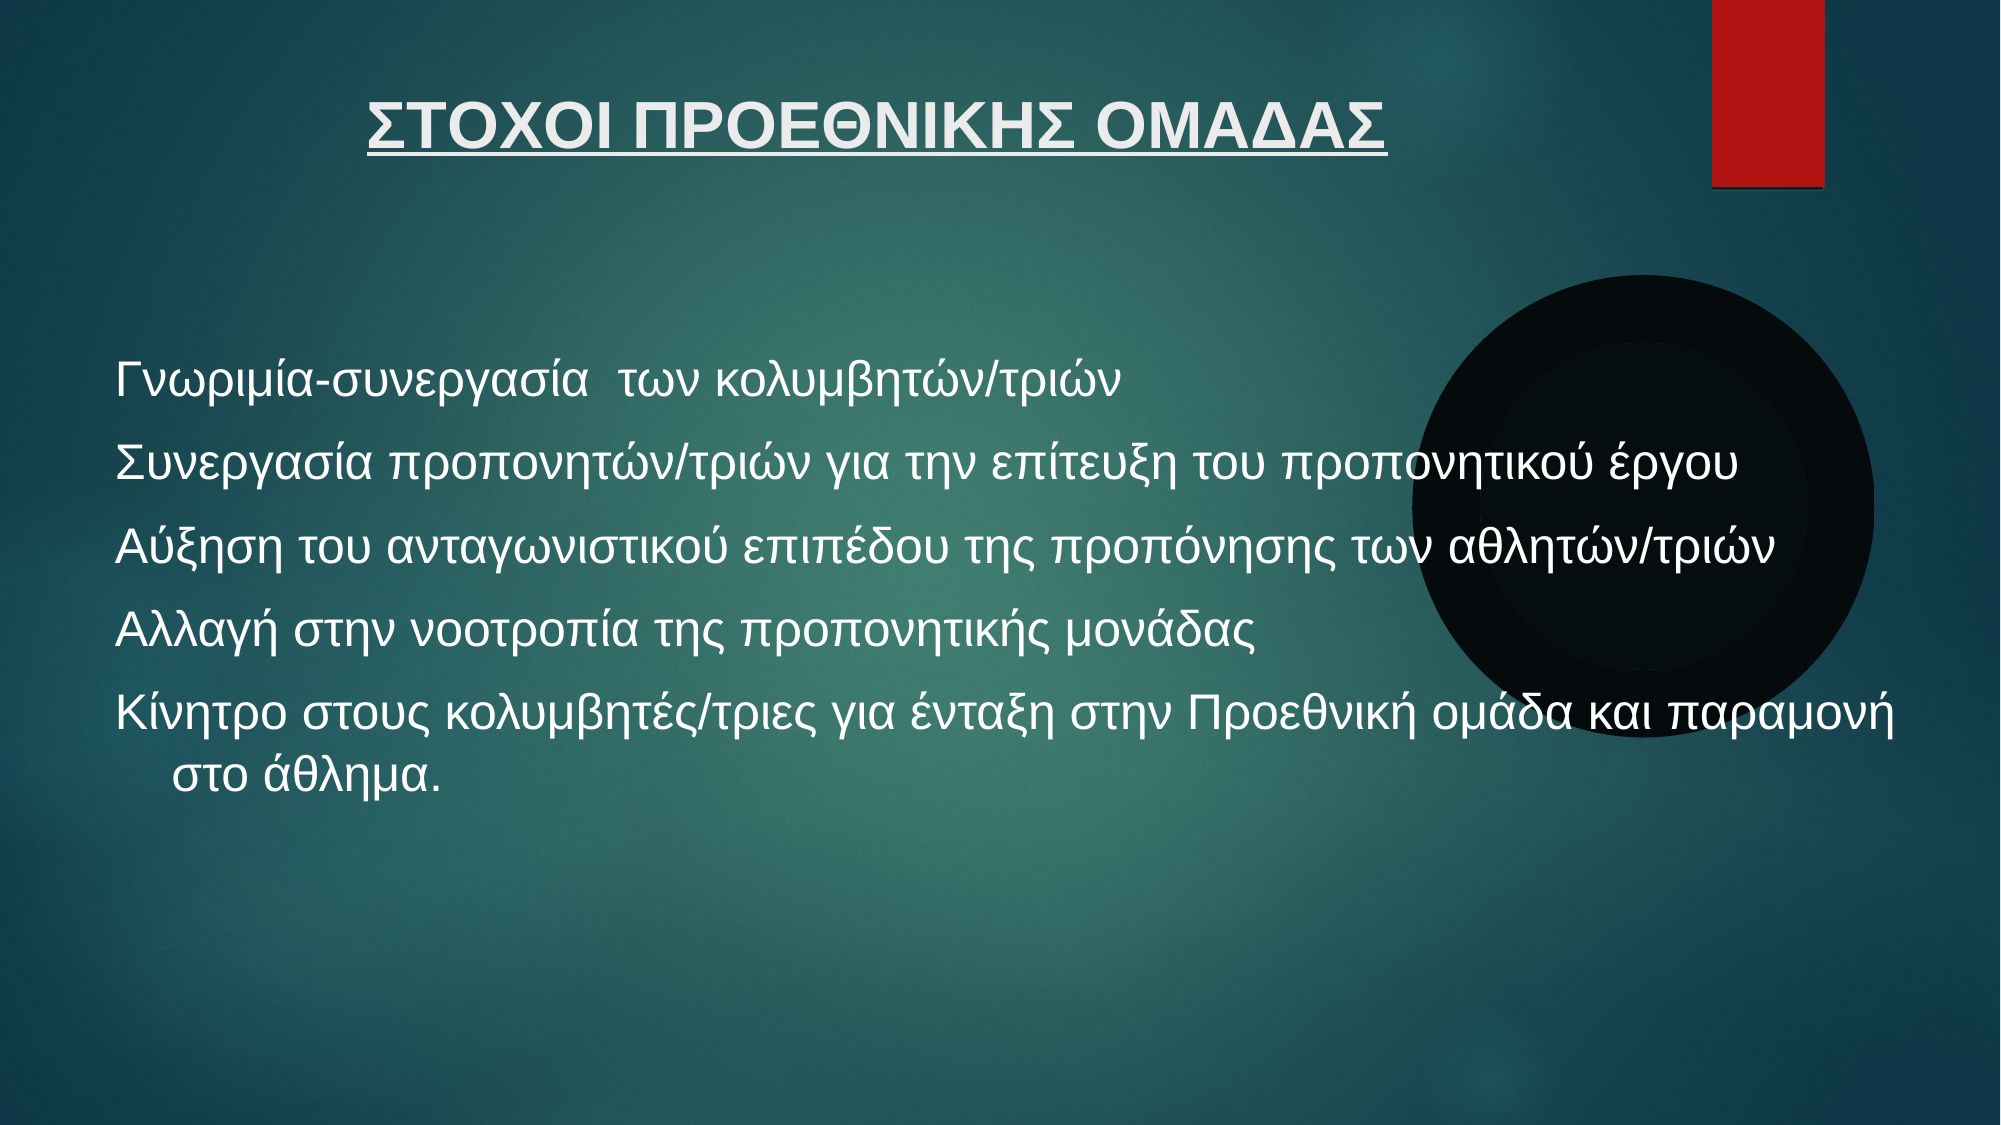

# ΣΤΟΧΟΙ ΠΡΟΕΘΝΙΚΗΣ ΟΜΑΔΑΣ
Γνωριμία-συνεργασία των κολυμβητών/τριών
Συνεργασία προπονητών/τριών για την επίτευξη του προπονητικού έργου
Αύξηση του ανταγωνιστικού επιπέδου της προπόνησης των αθλητών/τριών
Αλλαγή στην νοοτροπία της προπονητικής μονάδας
Κίνητρο στους κολυμβητές/τριες για ένταξη στην Προεθνική ομάδα και παραμονή στο άθλημα.